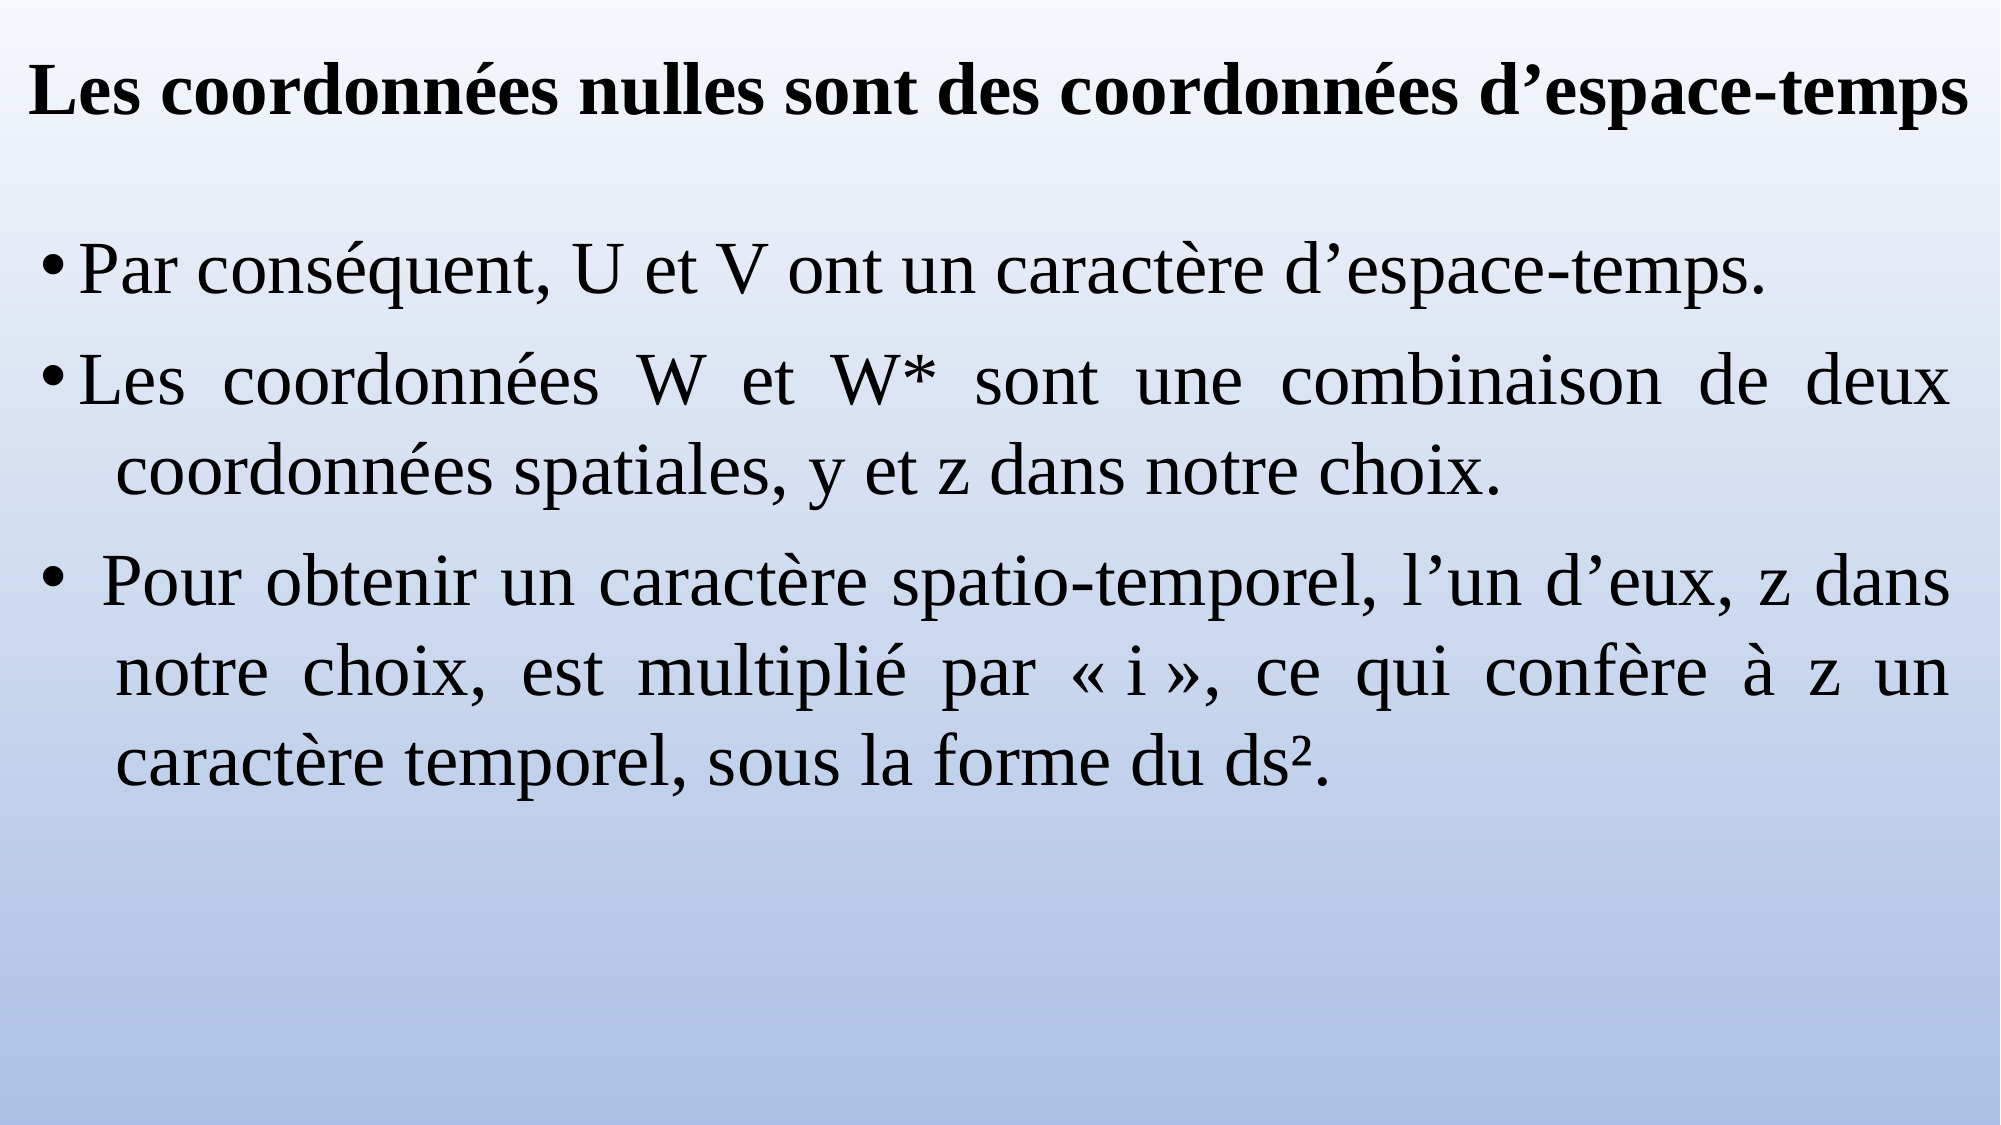

# Les coordonnées nulles sont des coordonnées d’espace-temps
Par conséquent, U et V ont un caractère d’espace-temps.
Les coordonnées W et W* sont une combinaison de deux coordonnées spatiales, y et z dans notre choix.
 Pour obtenir un caractère spatio-temporel, l’un d’eux, z dans notre choix, est multiplié par « i », ce qui confère à z un caractère temporel, sous la forme du ds².